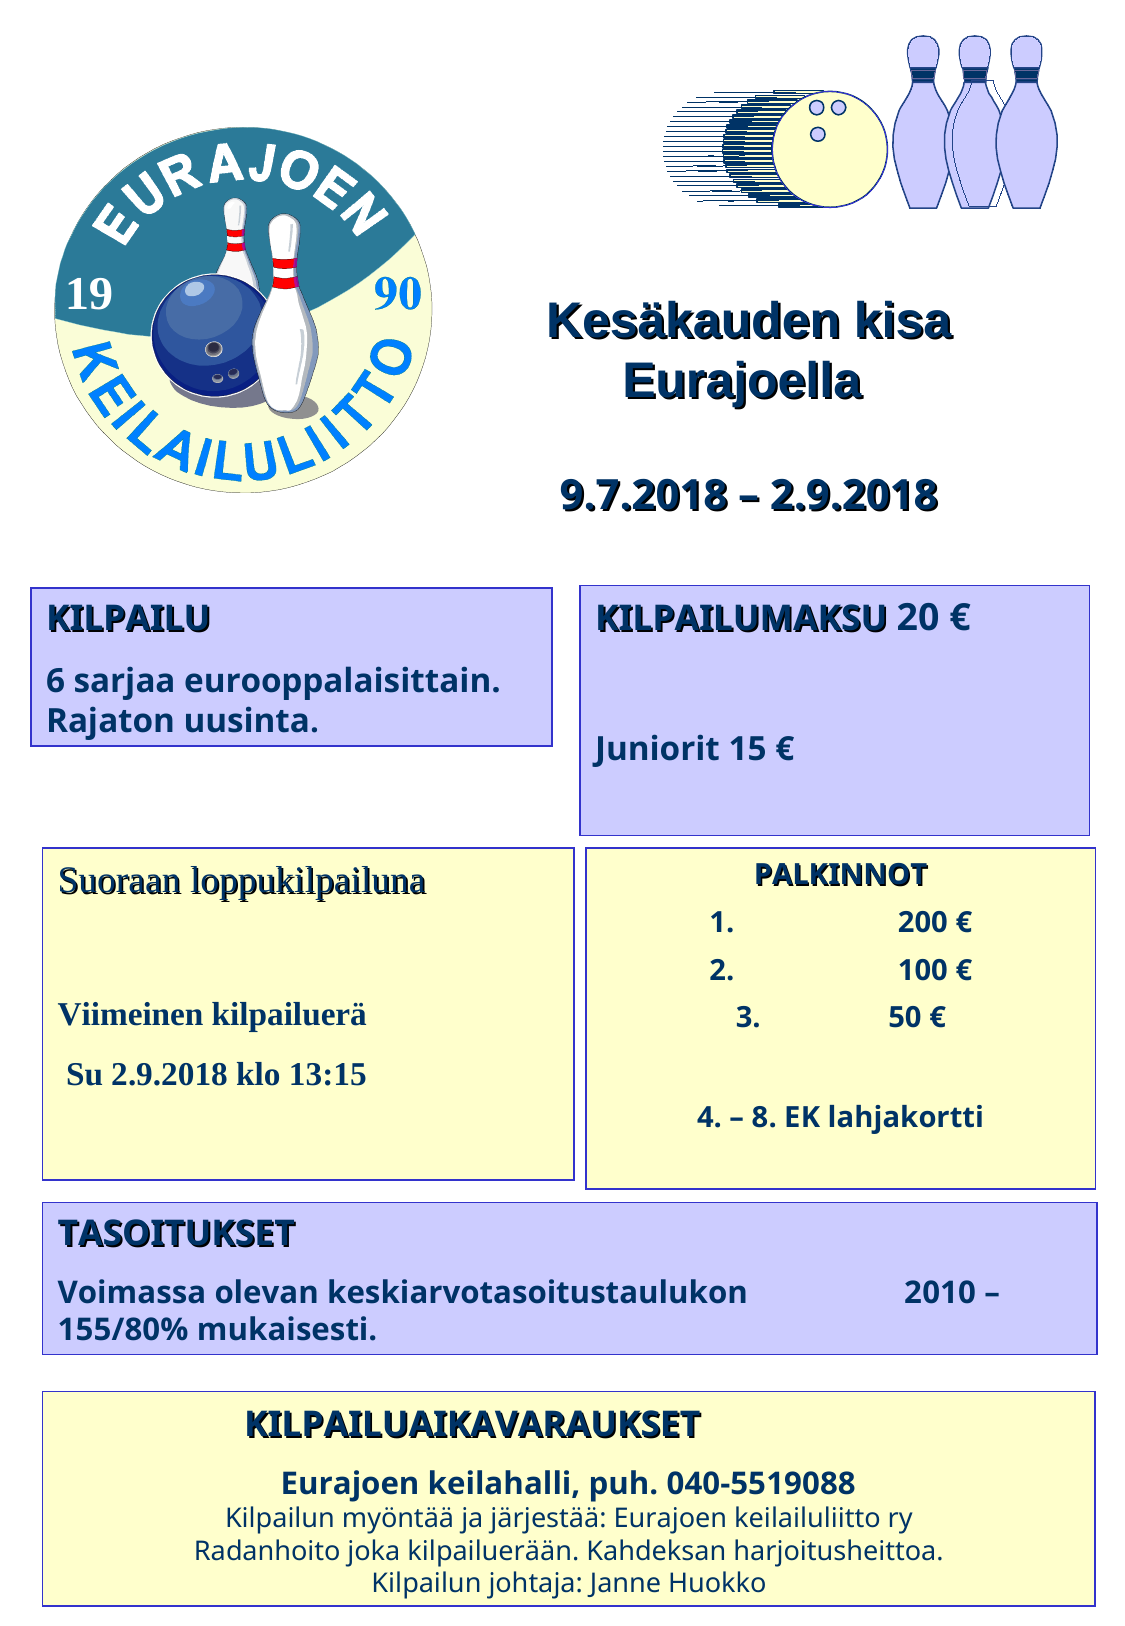

Kesäkauden kisa
Eurajoella
9.7.2018 – 2.9.2018
KILPAILUMAKSU 20 €
Juniorit 15 €
KILPAILU
6 sarjaa eurooppalaisittain.
Rajaton uusinta.
Suoraan loppukilpailuna
Viimeinen kilpailuerä
 Su 2.9.2018 klo 13:15
PALKINNOT
1.		200 €
2.		100 €
3. 50 €
4. – 8. EK lahjakortti
TASOITUKSET
Voimassa olevan keskiarvotasoitustaulukon 2010 – 155/80% mukaisesti.
KILPAILUAIKAVARAUKSET
Eurajoen keilahalli, puh. 040-5519088
Kilpailun myöntää ja järjestää: Eurajoen keilailuliitto ry
Radanhoito joka kilpailuerään. Kahdeksan harjoitusheittoa.
Kilpailun johtaja: Janne Huokko